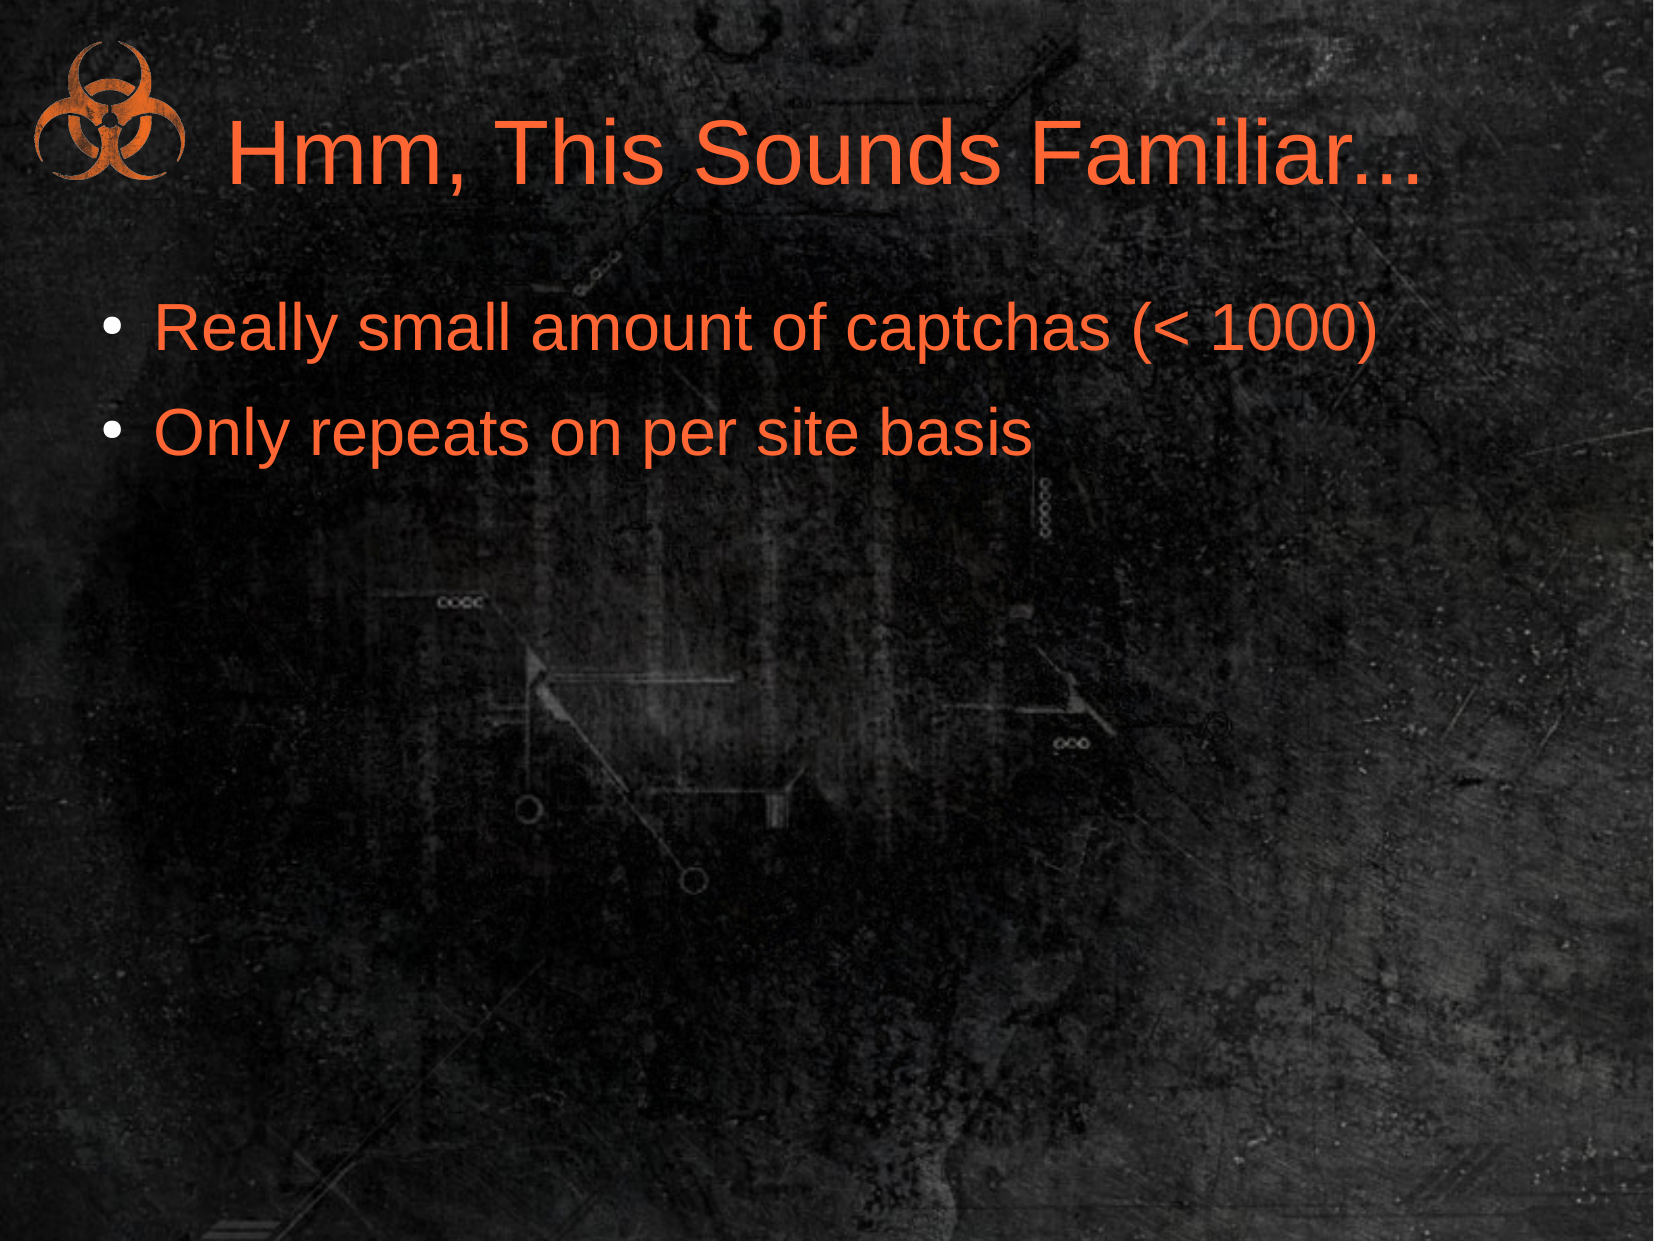

# Hmm, This Sounds Familiar...
Really small amount of captchas (< 1000)
Only repeats on per site basis